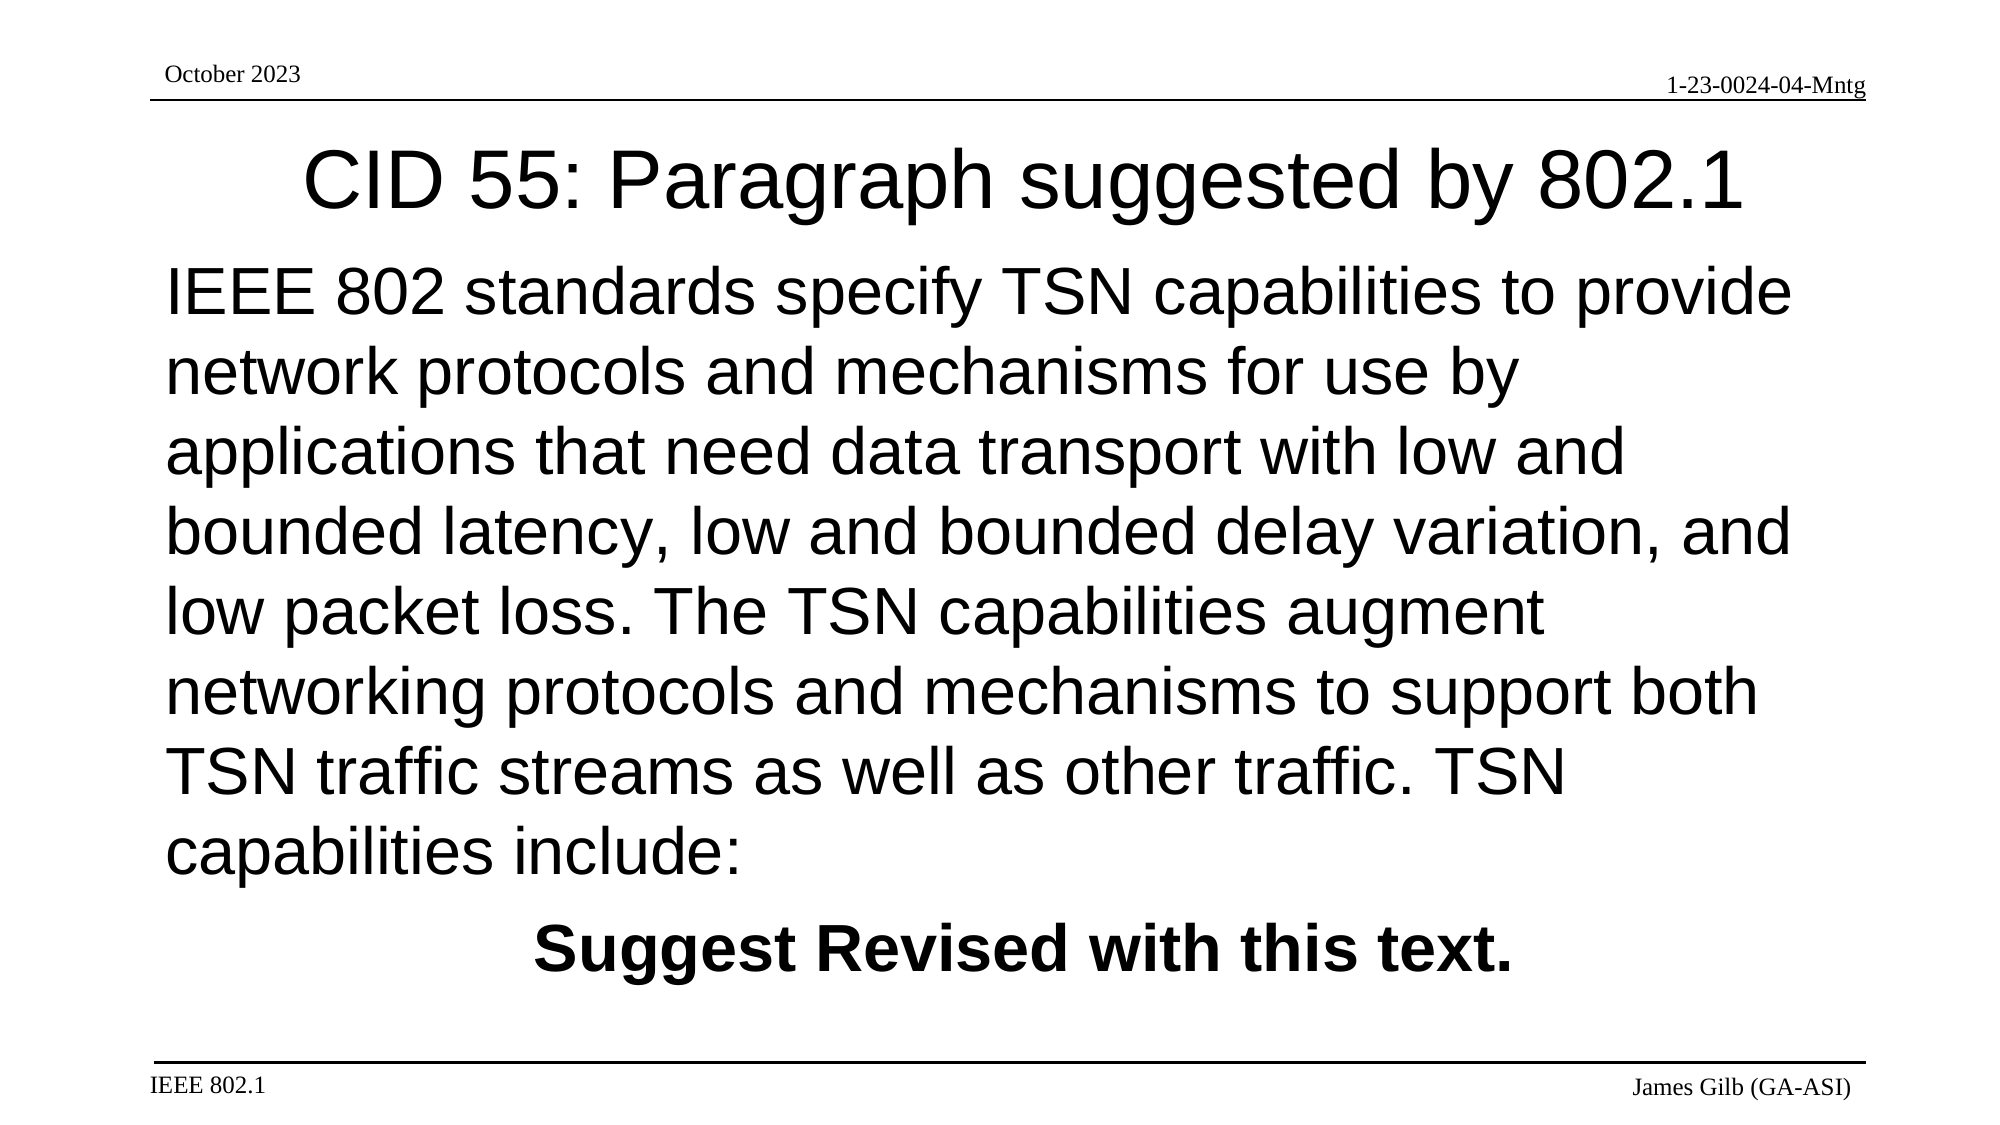

# CID 55: Paragraph suggested by 802.1
IEEE 802 standards specify TSN capabilities to provide network protocols and mechanisms for use by applications that need data transport with low and bounded latency, low and bounded delay variation, and low packet loss. The TSN capabilities augment networking protocols and mechanisms to support both TSN traffic streams as well as other traffic. TSN capabilities include:
Suggest Revised with this text.